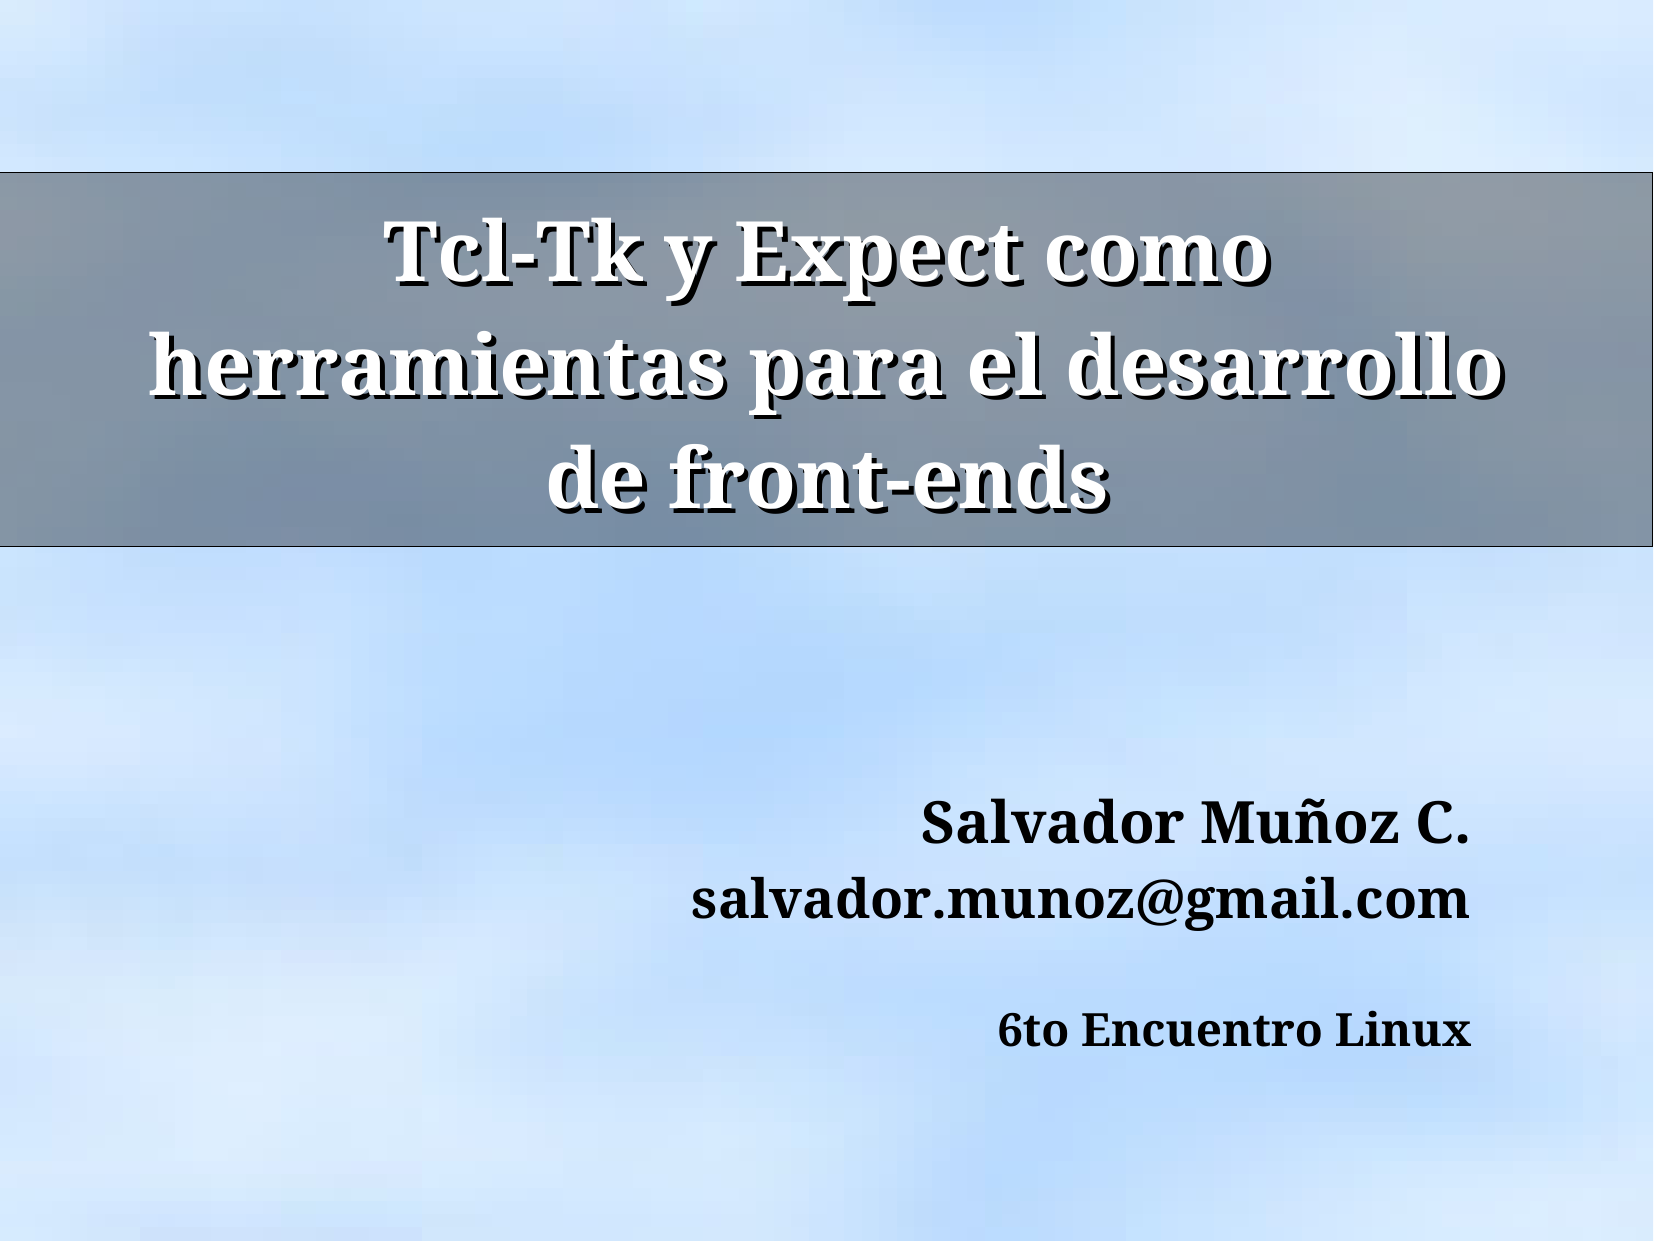

# Tcl-Tk y Expect como herramientas para el desarrollo de front-ends
Salvador Muñoz C.
salvador.munoz@gmail.com
6to Encuentro Linux